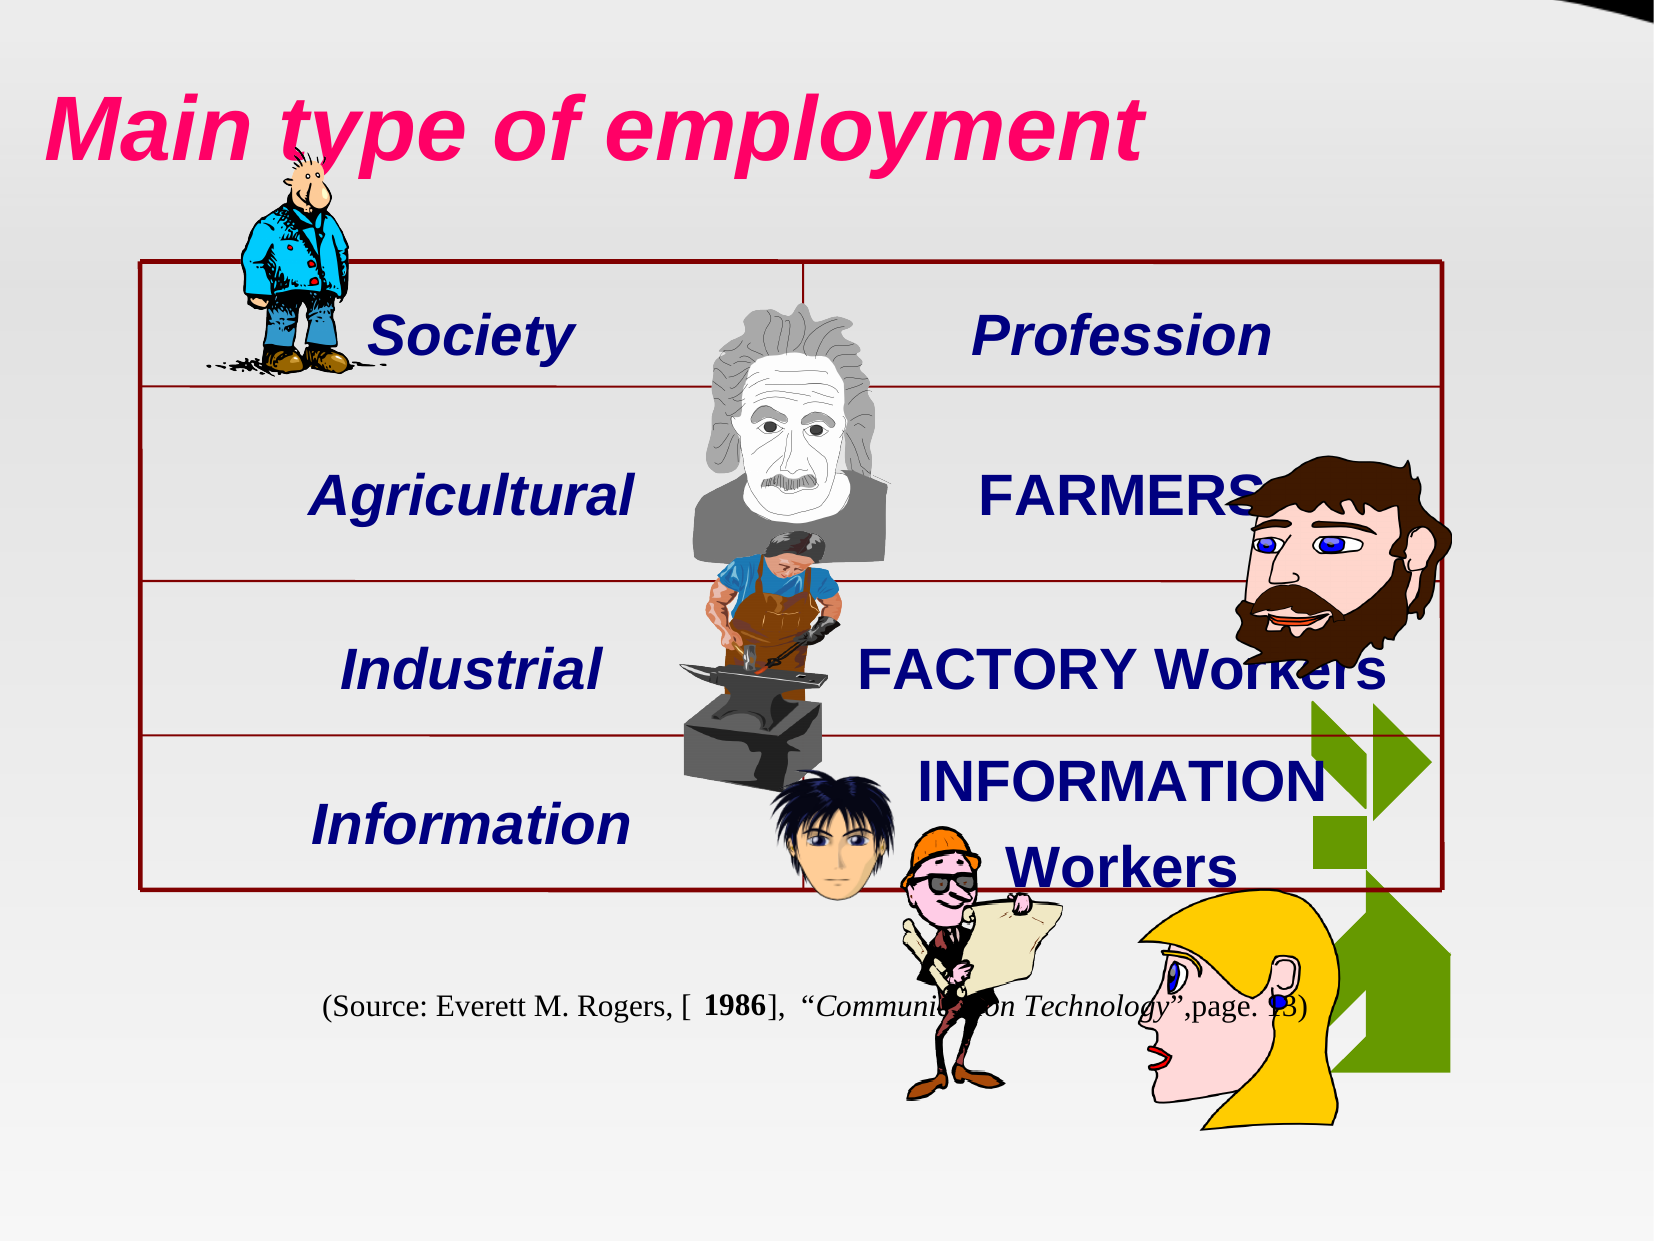

# Main type of employment
Society
Profession
Agricultural
FARMERS
Industrial
FACTORY Workers
Information
INFORMATION Workers
1986
(Source: Everett M. Rogers, [
], “
Communication Technology
”,page. 13)‏